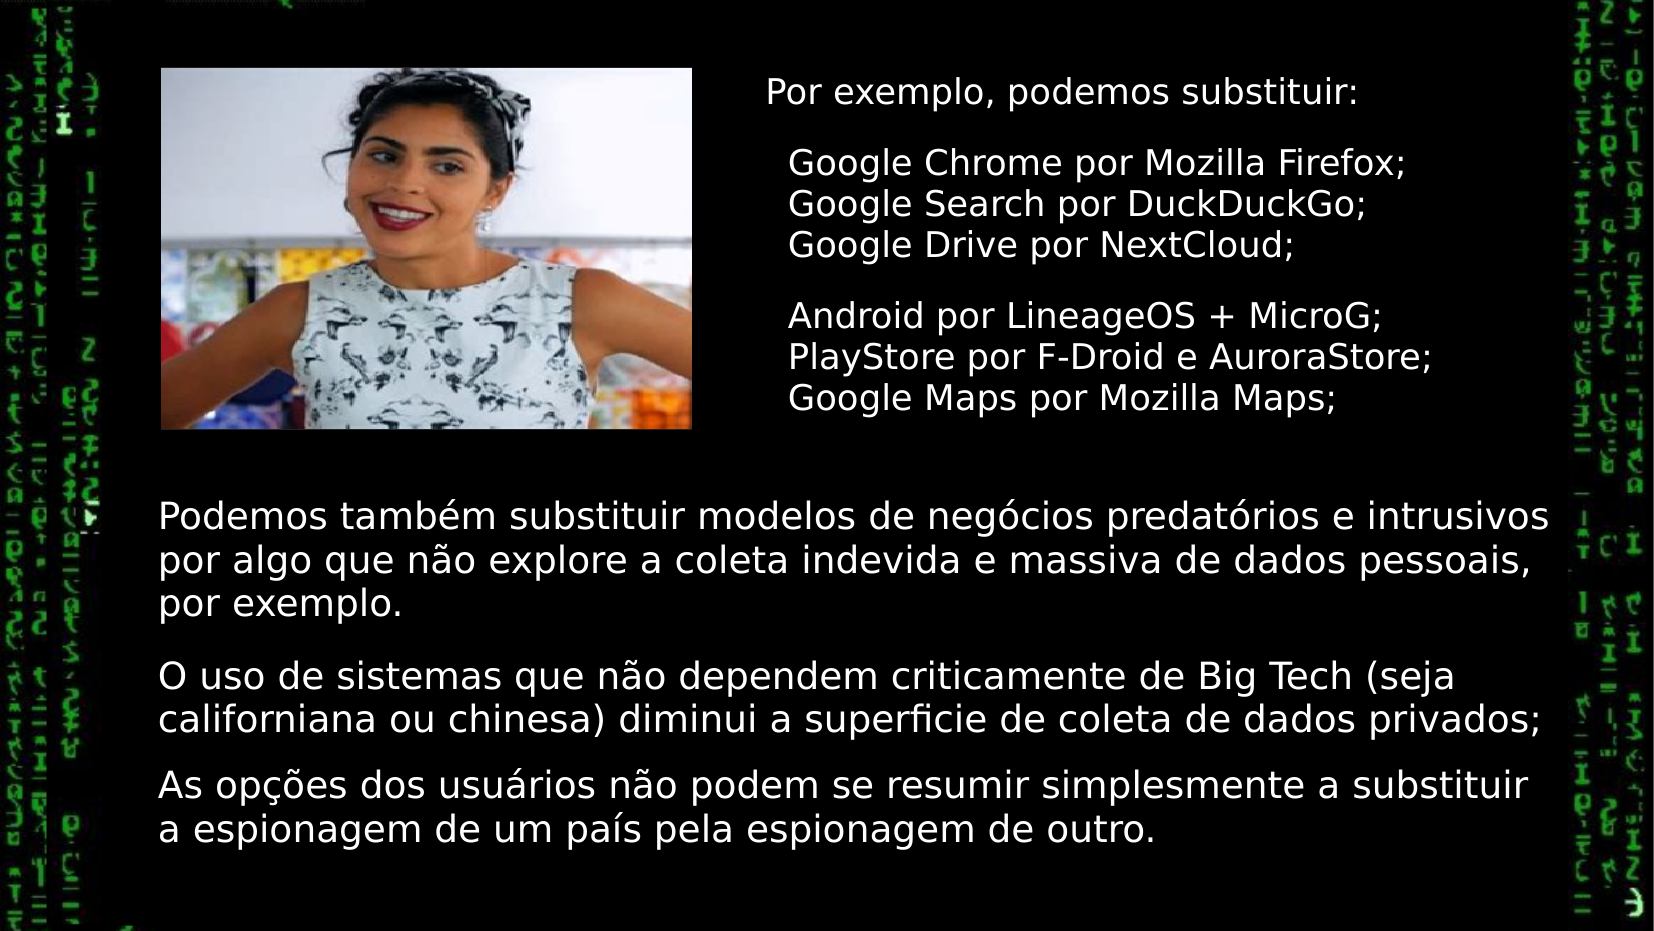

# Por exemplo, podemos substituir:
 Google Chrome por Mozilla Firefox;
 Google Search por DuckDuckGo;
 Google Drive por NextCloud;
 Android por LineageOS + MicroG;
 PlayStore por F-Droid e AuroraStore;
 Google Maps por Mozilla Maps;
Podemos também substituir modelos de negócios predatórios e intrusivos por algo que não explore a coleta indevida e massiva de dados pessoais, por exemplo.
O uso de sistemas que não dependem criticamente de Big Tech (seja californiana ou chinesa) diminui a superficie de coleta de dados privados;
As opções dos usuários não podem se resumir simplesmente a substituir a espionagem de um país pela espionagem de outro.